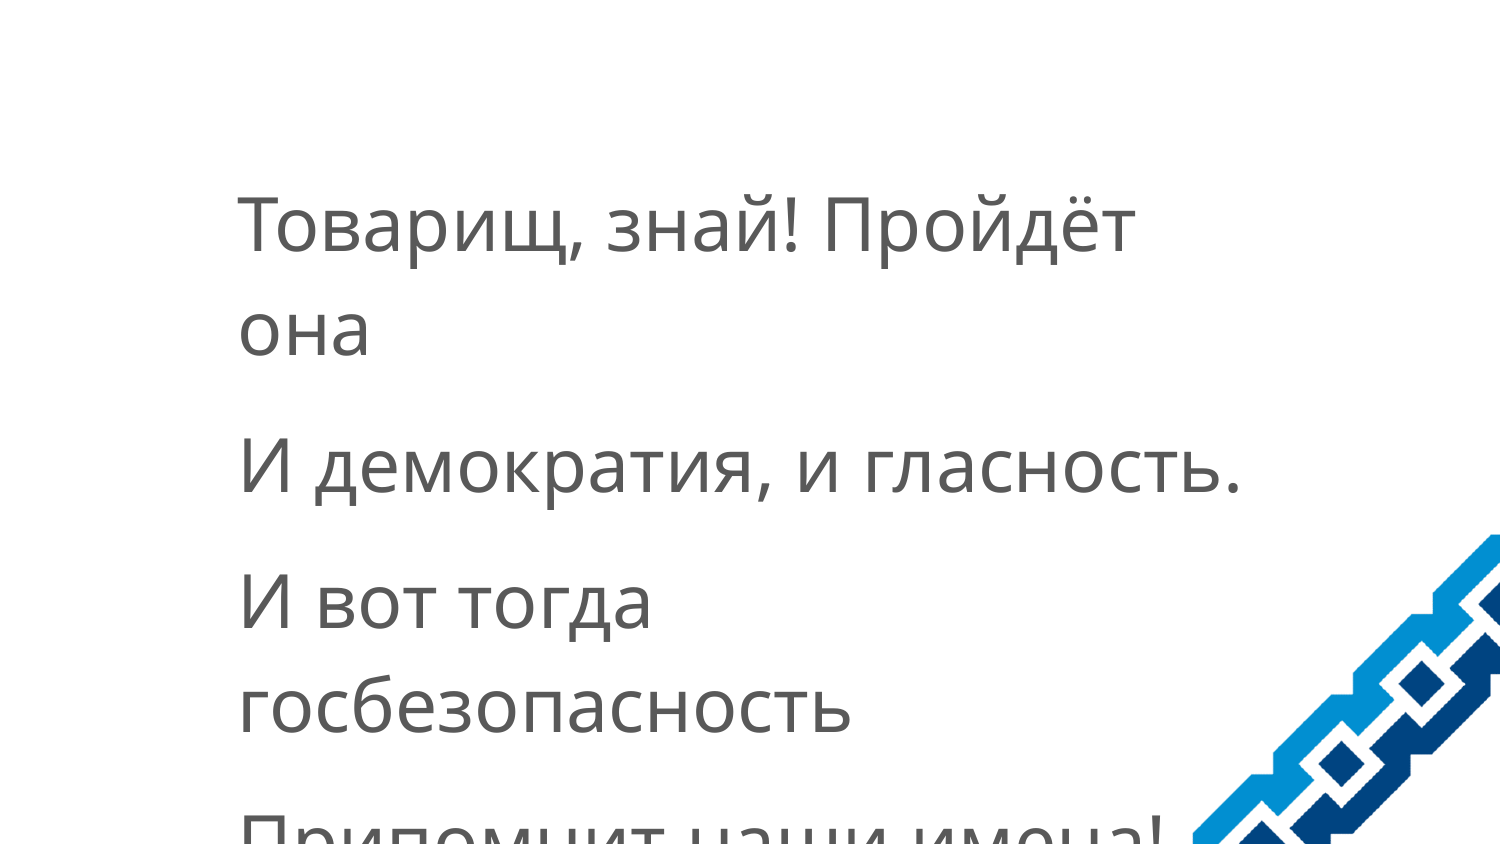

# Товарищ, знай! Пройдёт она
И демократия, и гласность.
И вот тогда госбезопасность
Припомнит наши имена!